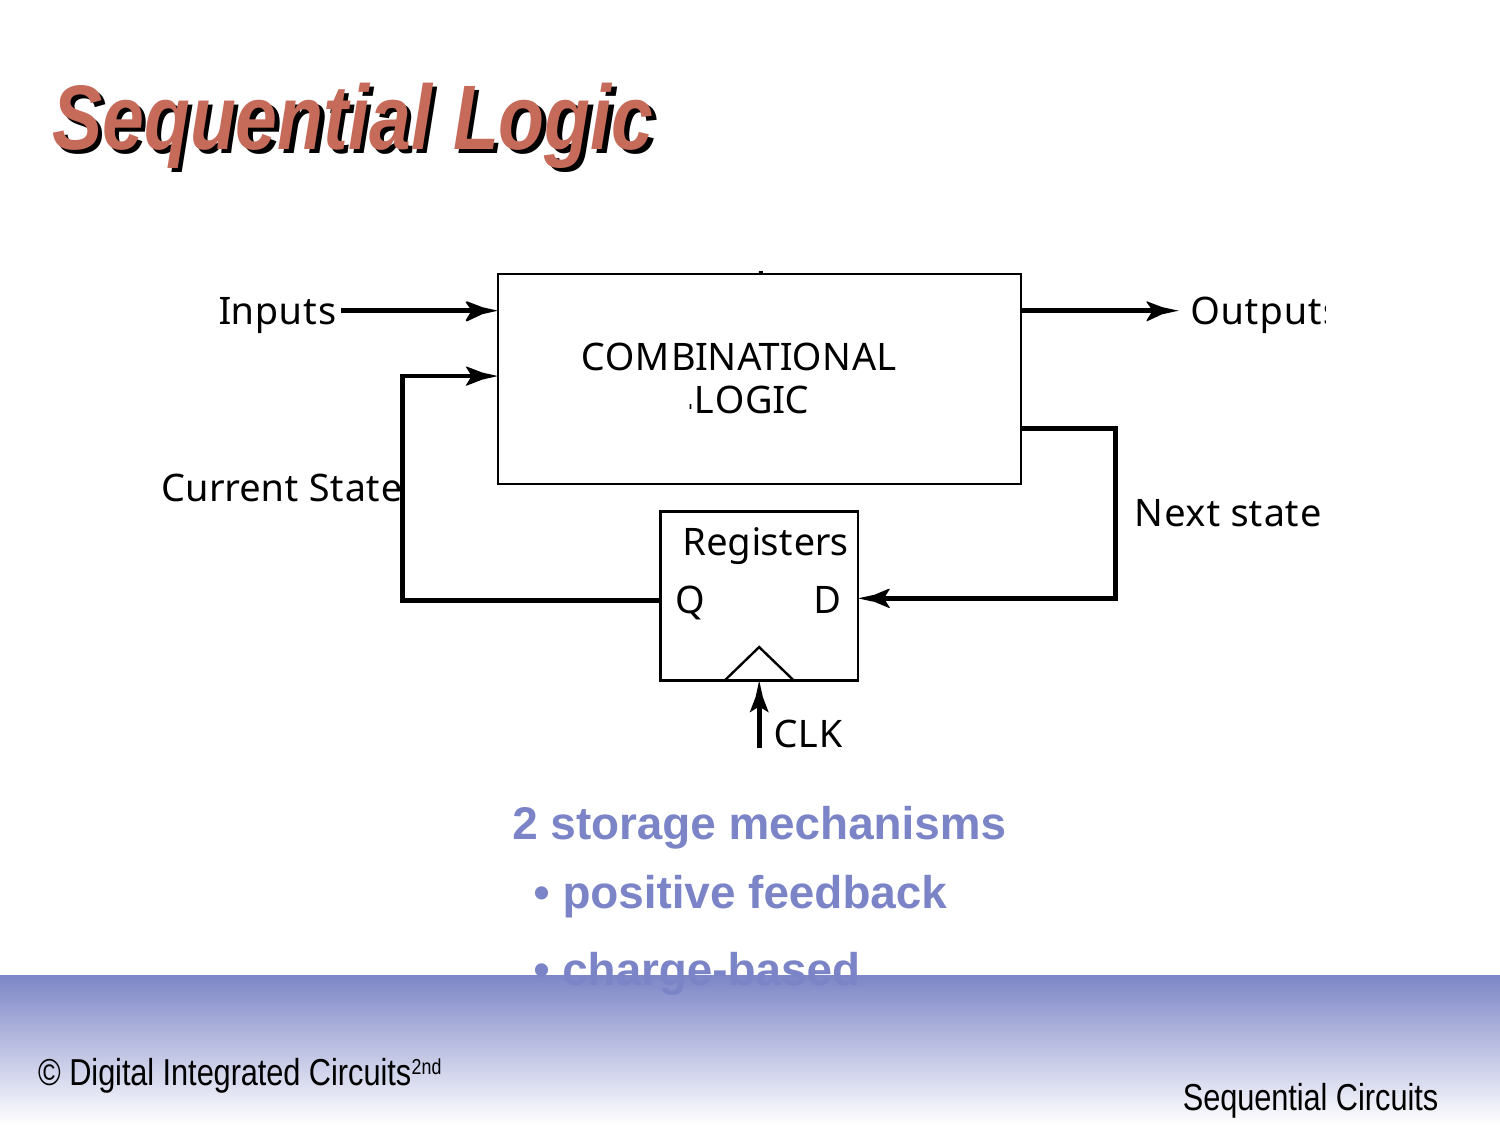

# Sequential Logic
2 storage mechanisms
• positive feedback
• charge-based